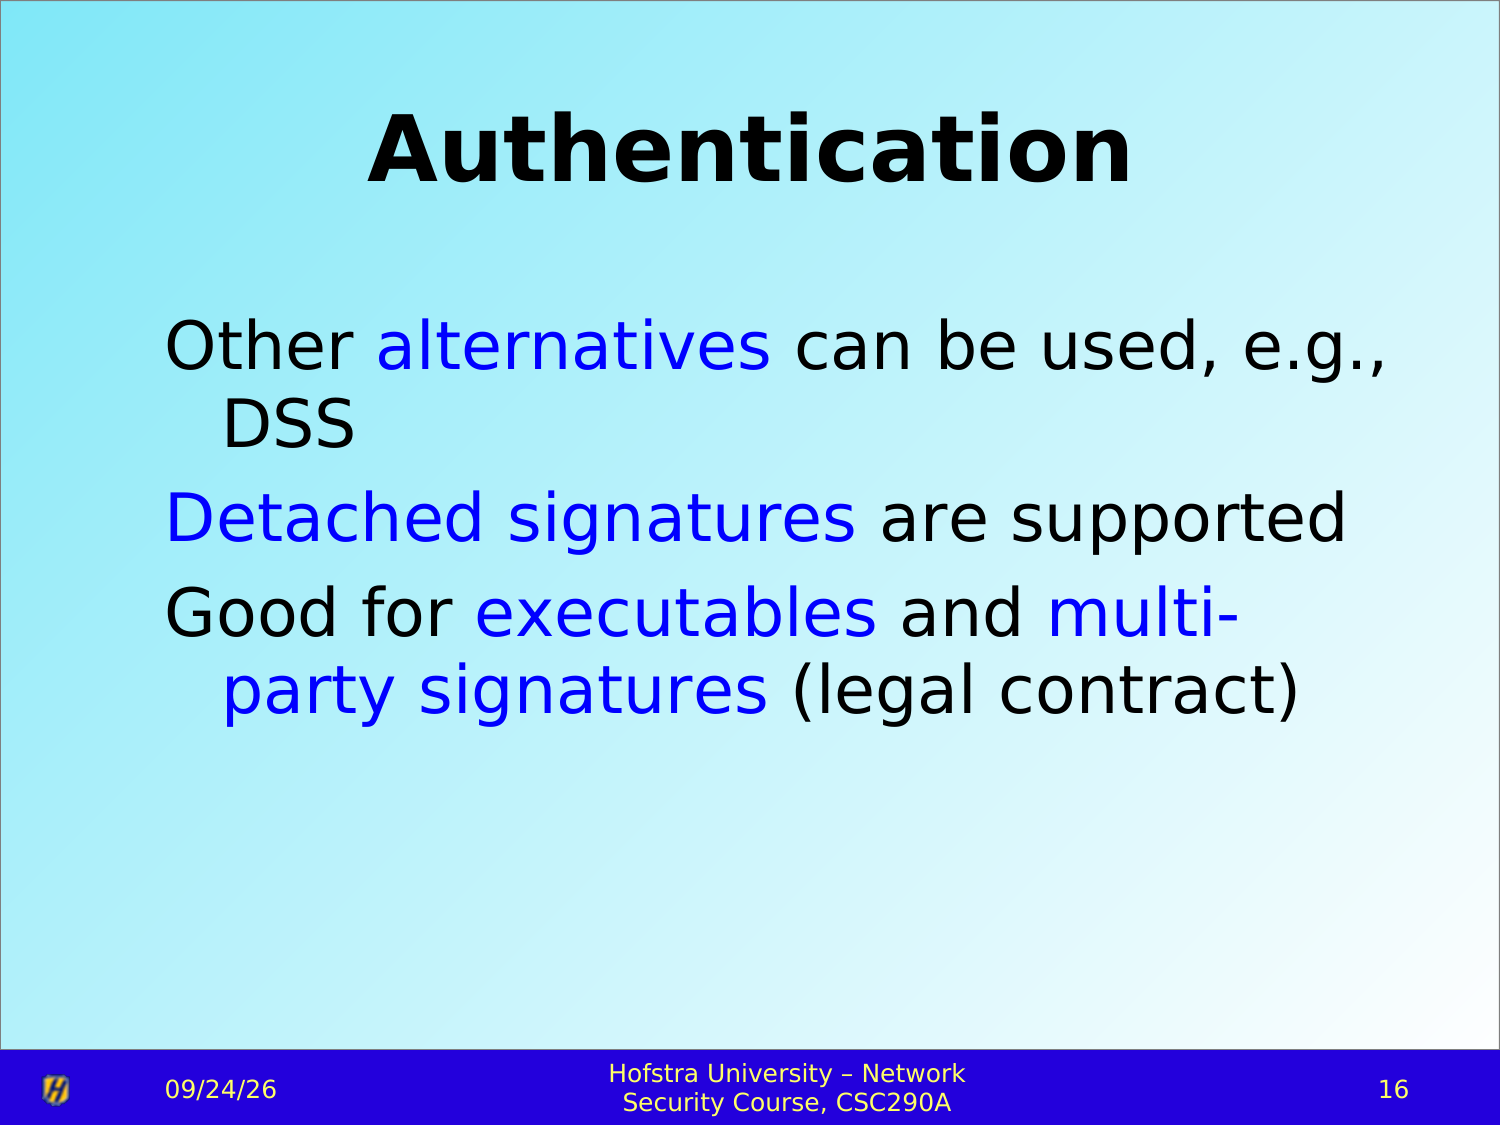

# Authentication
Other alternatives can be used, e.g., DSS
Detached signatures are supported
Good for executables and multi-party signatures (legal contract)
16